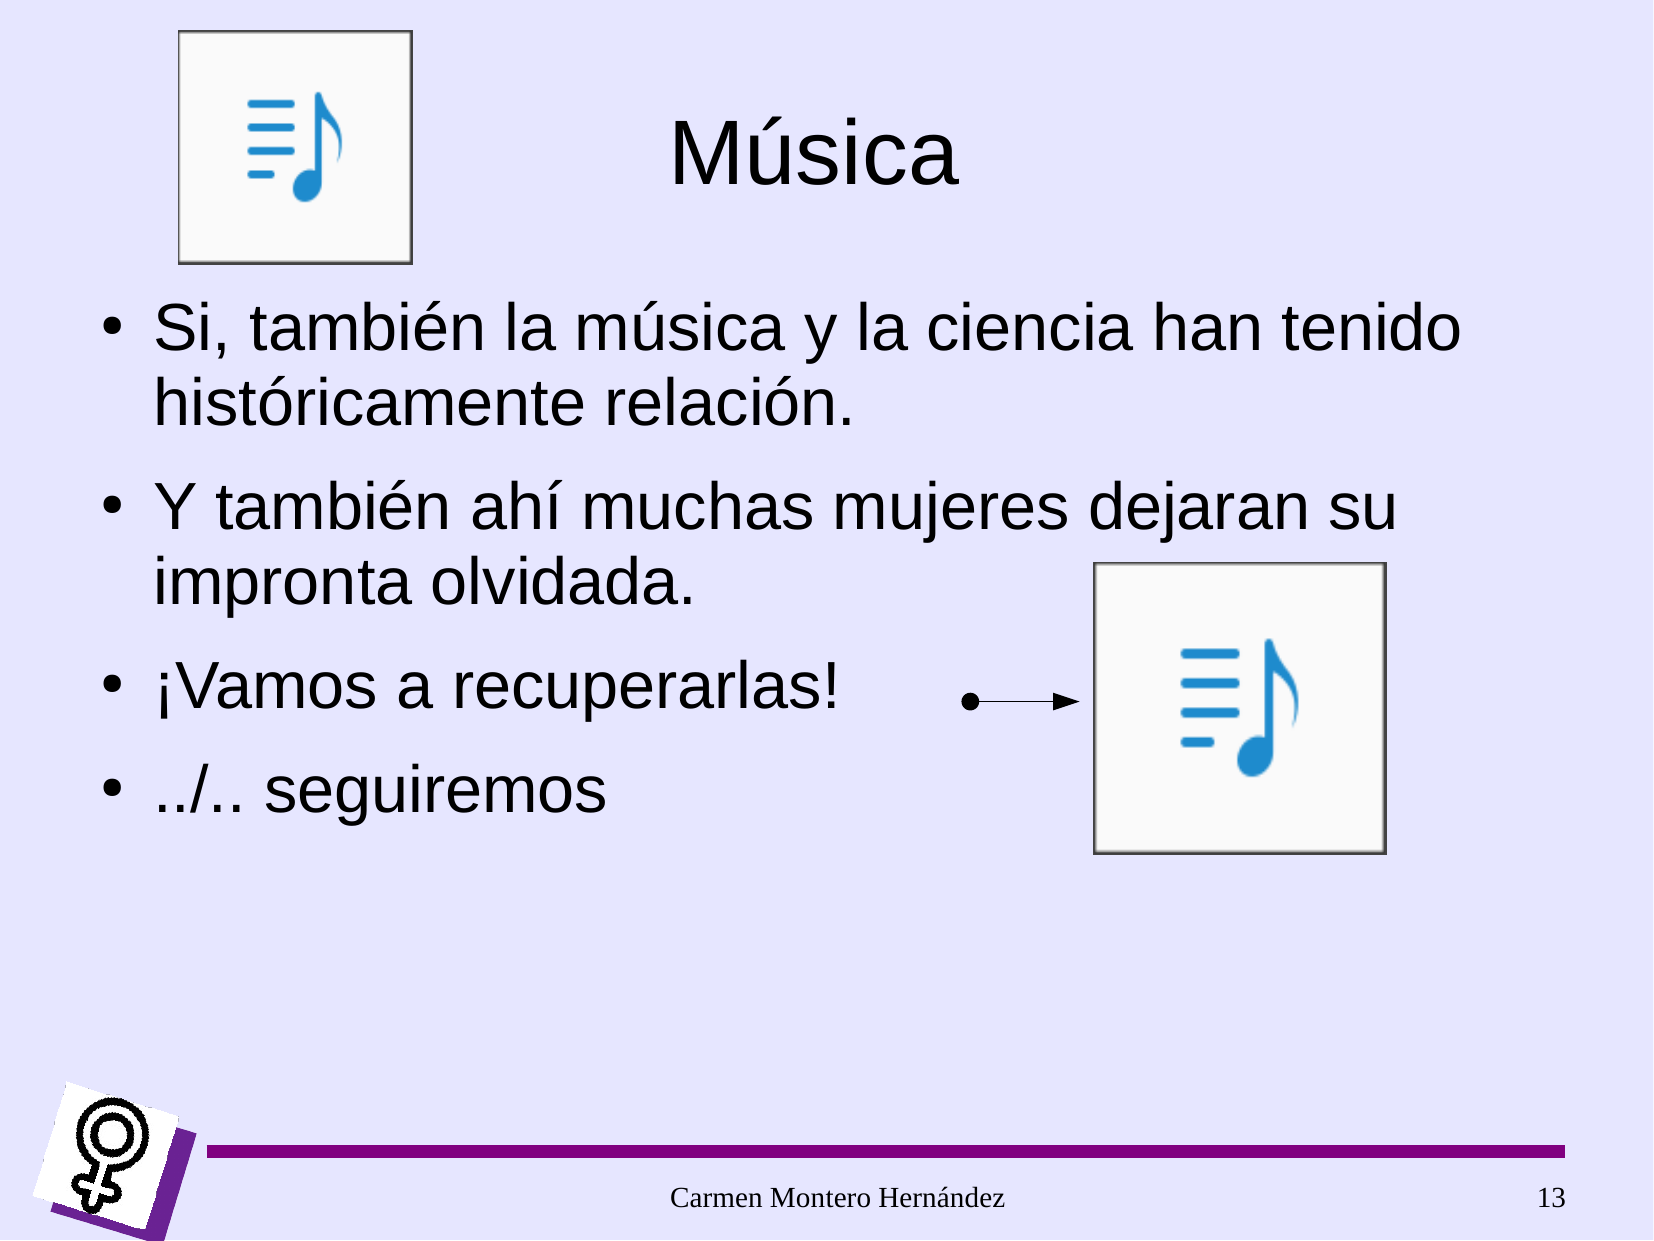

# Música
Si, también la música y la ciencia han tenido históricamente relación.
Y también ahí muchas mujeres dejaran su impronta olvidada.
¡Vamos a recuperarlas!
../.. seguiremos
Carmen Montero Hernández
13